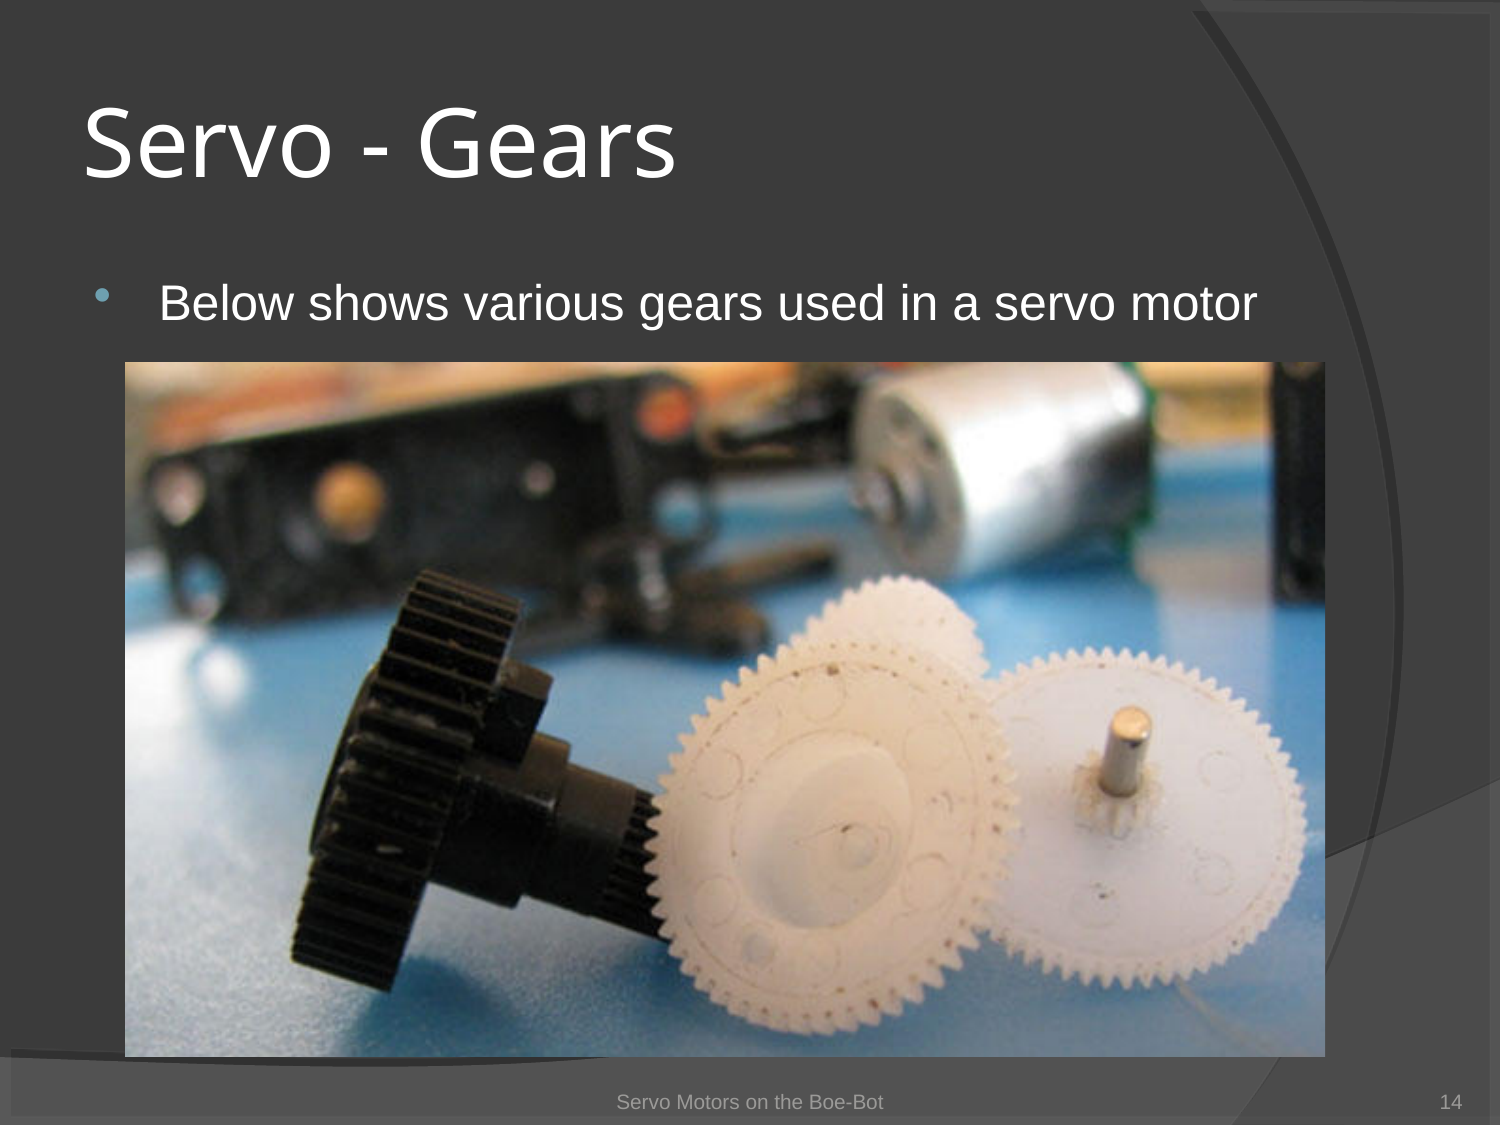

# Servo - Gears
Below shows various gears used in a servo motor
Servo Motors on the Boe-Bot